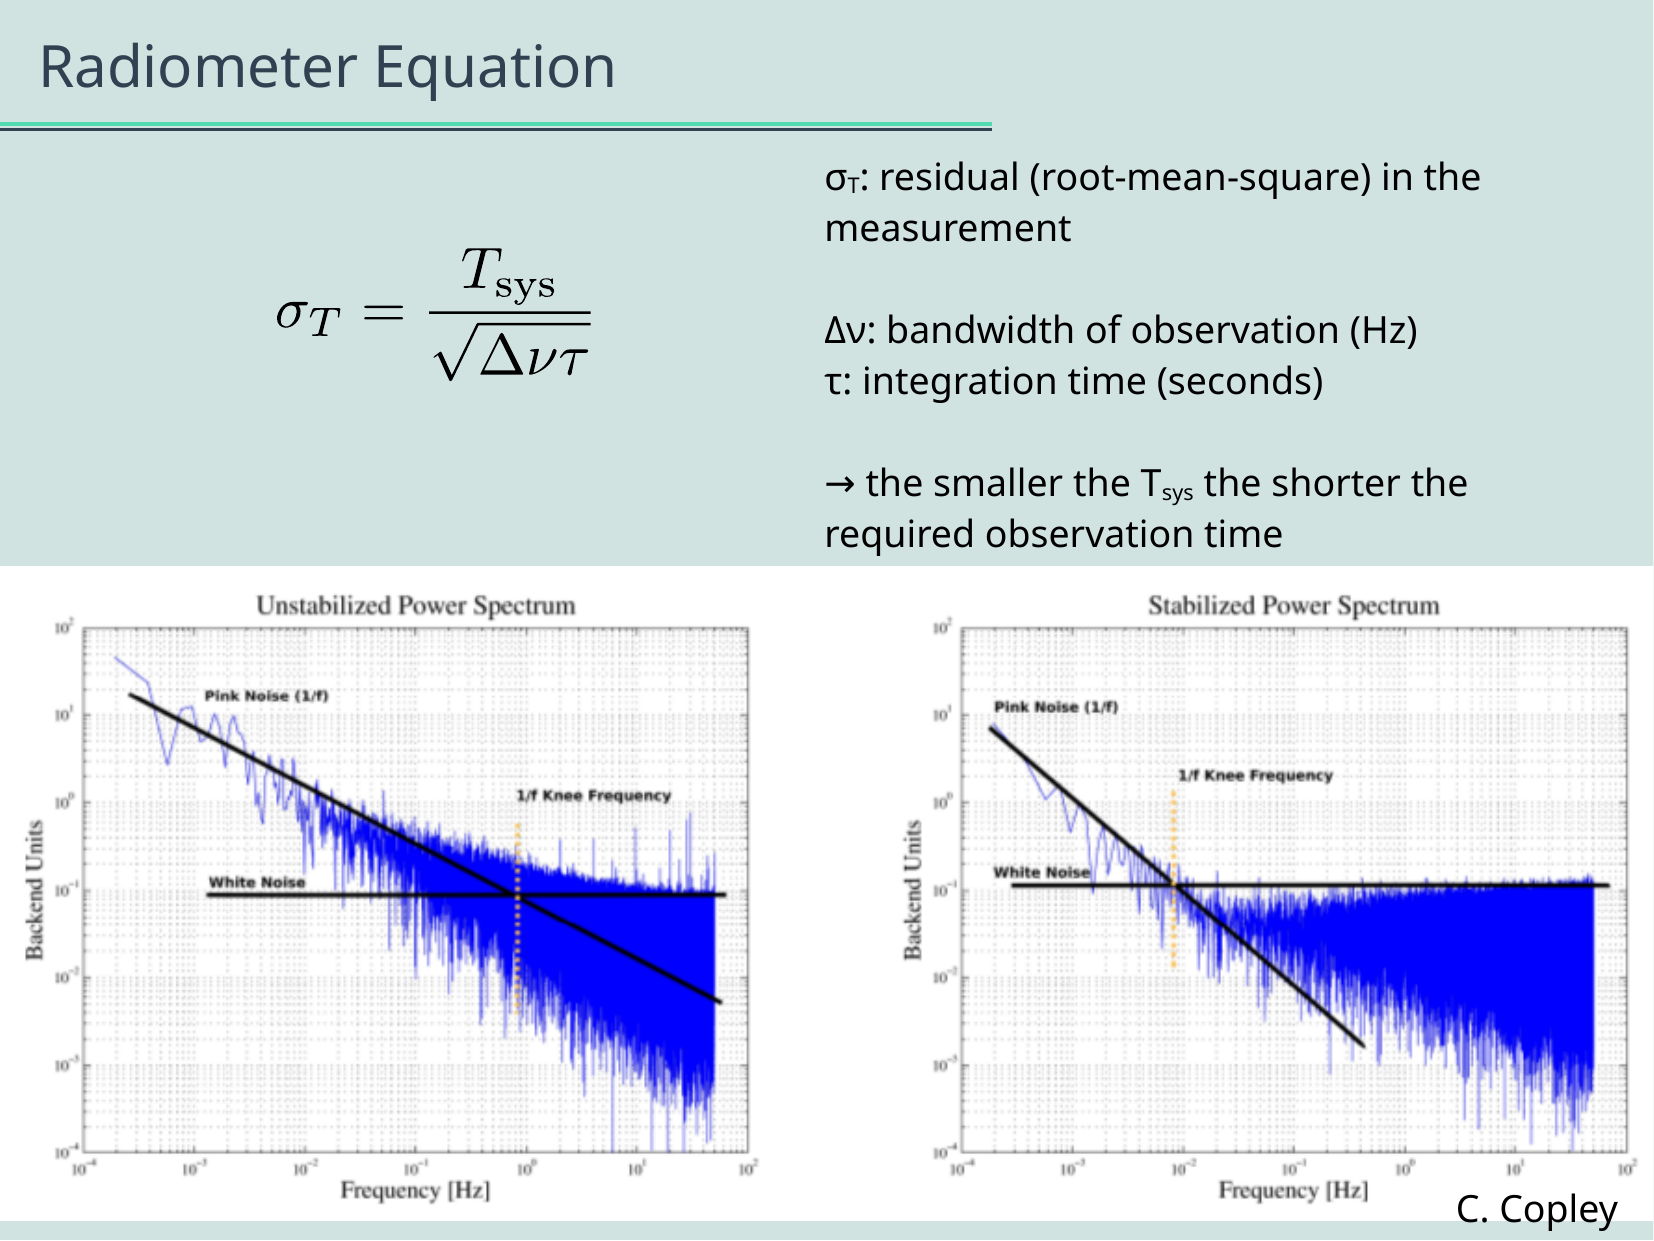

Radiometer Equation
σT: residual (root-mean-square) in the
measurement
Δν: bandwidth of observation (Hz)
τ: integration time (seconds)
→ the smaller the Tsys the shorter the
required observation time
C. Copley
NASSP 2016
12